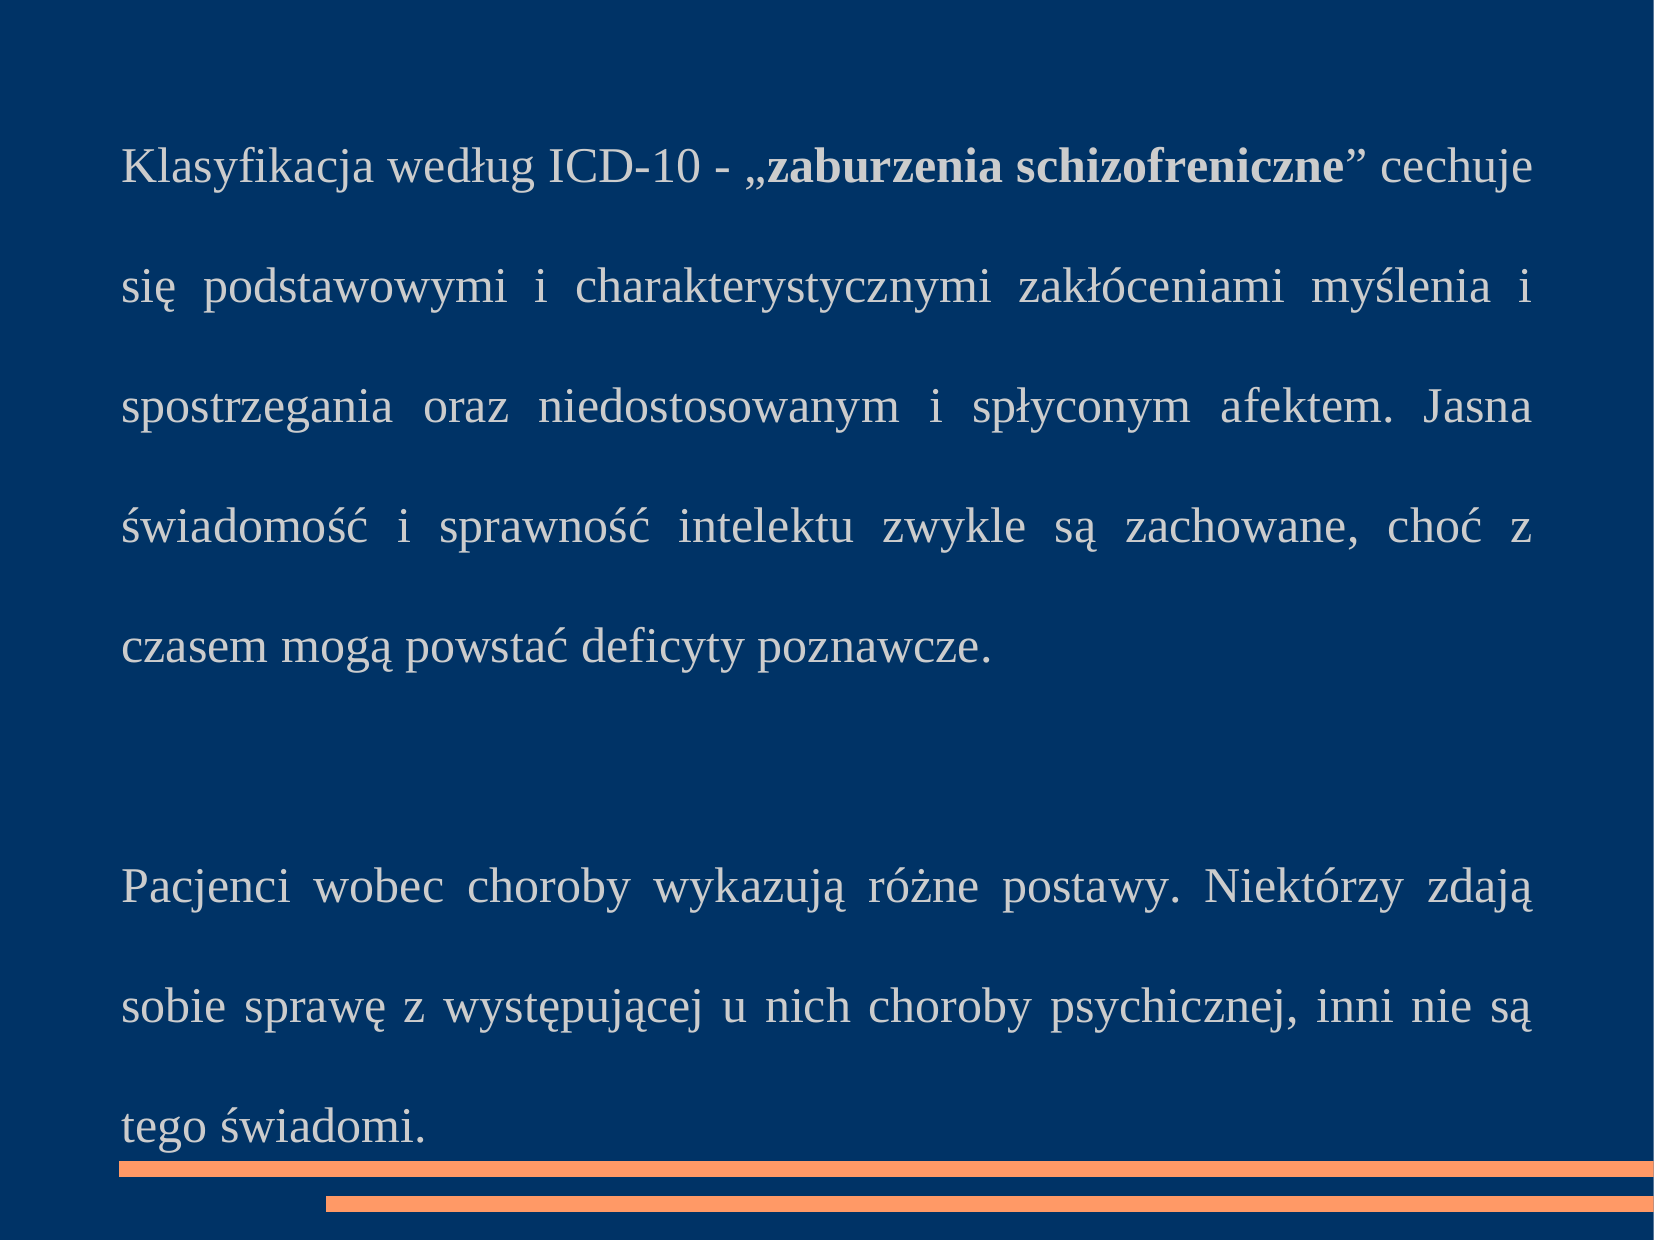

# Klasyfikacja według ICD-10 - „zaburzenia schizofreniczne” cechuje się podstawowymi i charakterystycznymi zakłóceniami myślenia i spostrzegania oraz niedostosowanym i spłyconym afektem. Jasna świadomość i sprawność intelektu zwykle są zachowane, choć z czasem mogą powstać deficyty poznawcze.
Pacjenci wobec choroby wykazują różne postawy. Niektórzy zdają sobie sprawę z występującej u nich choroby psychicznej, inni nie są tego świadomi.